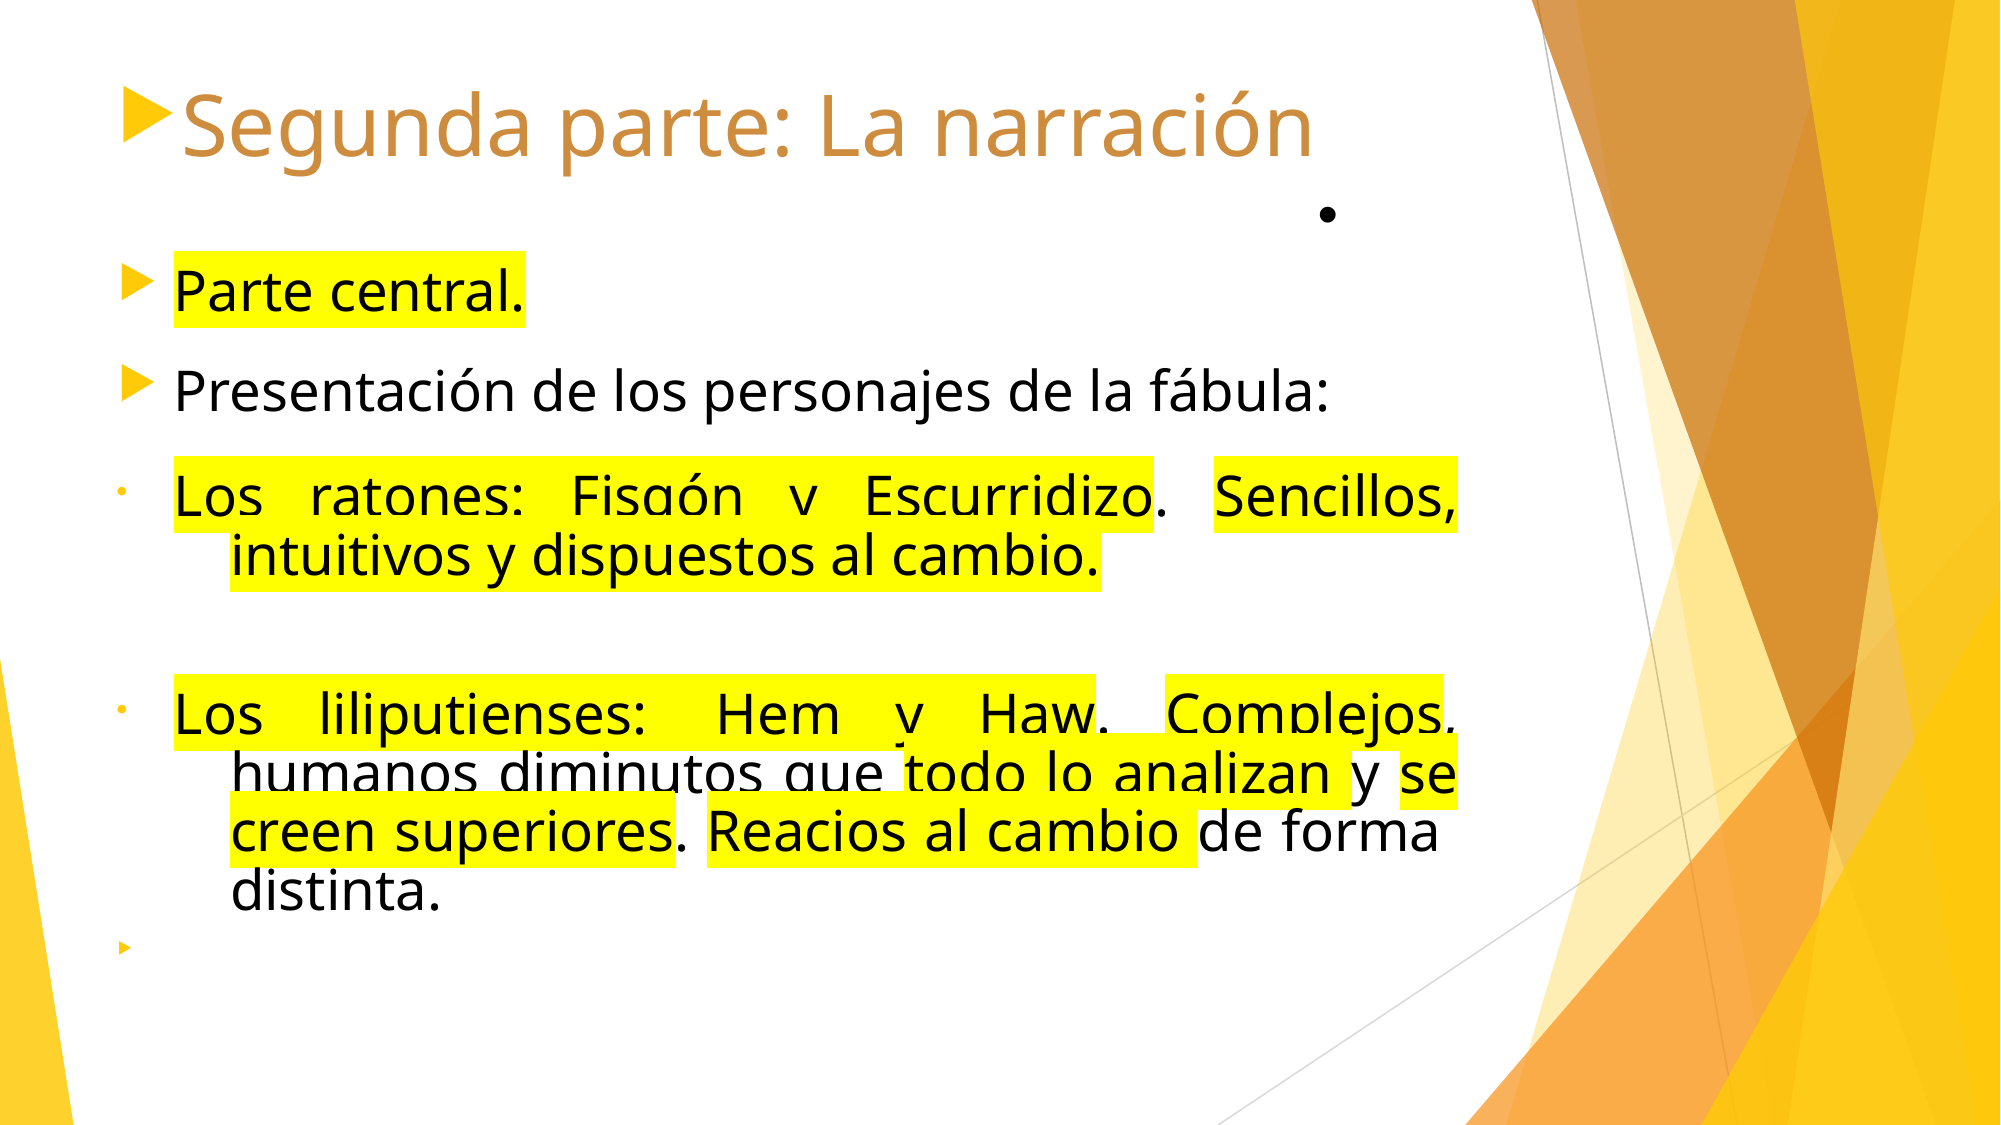

# Segunda parte: La narración
Parte central.
Presentación de los personajes de la fábula:
Los ratones: Fisgón y Escurridizo. Sencillos, intuitivos y dispuestos al cambio.
Los liliputienses:  Hem y Haw. Complejos, humanos diminutos que todo lo analizan y se creen superiores. Reacios al cambio de forma distinta.